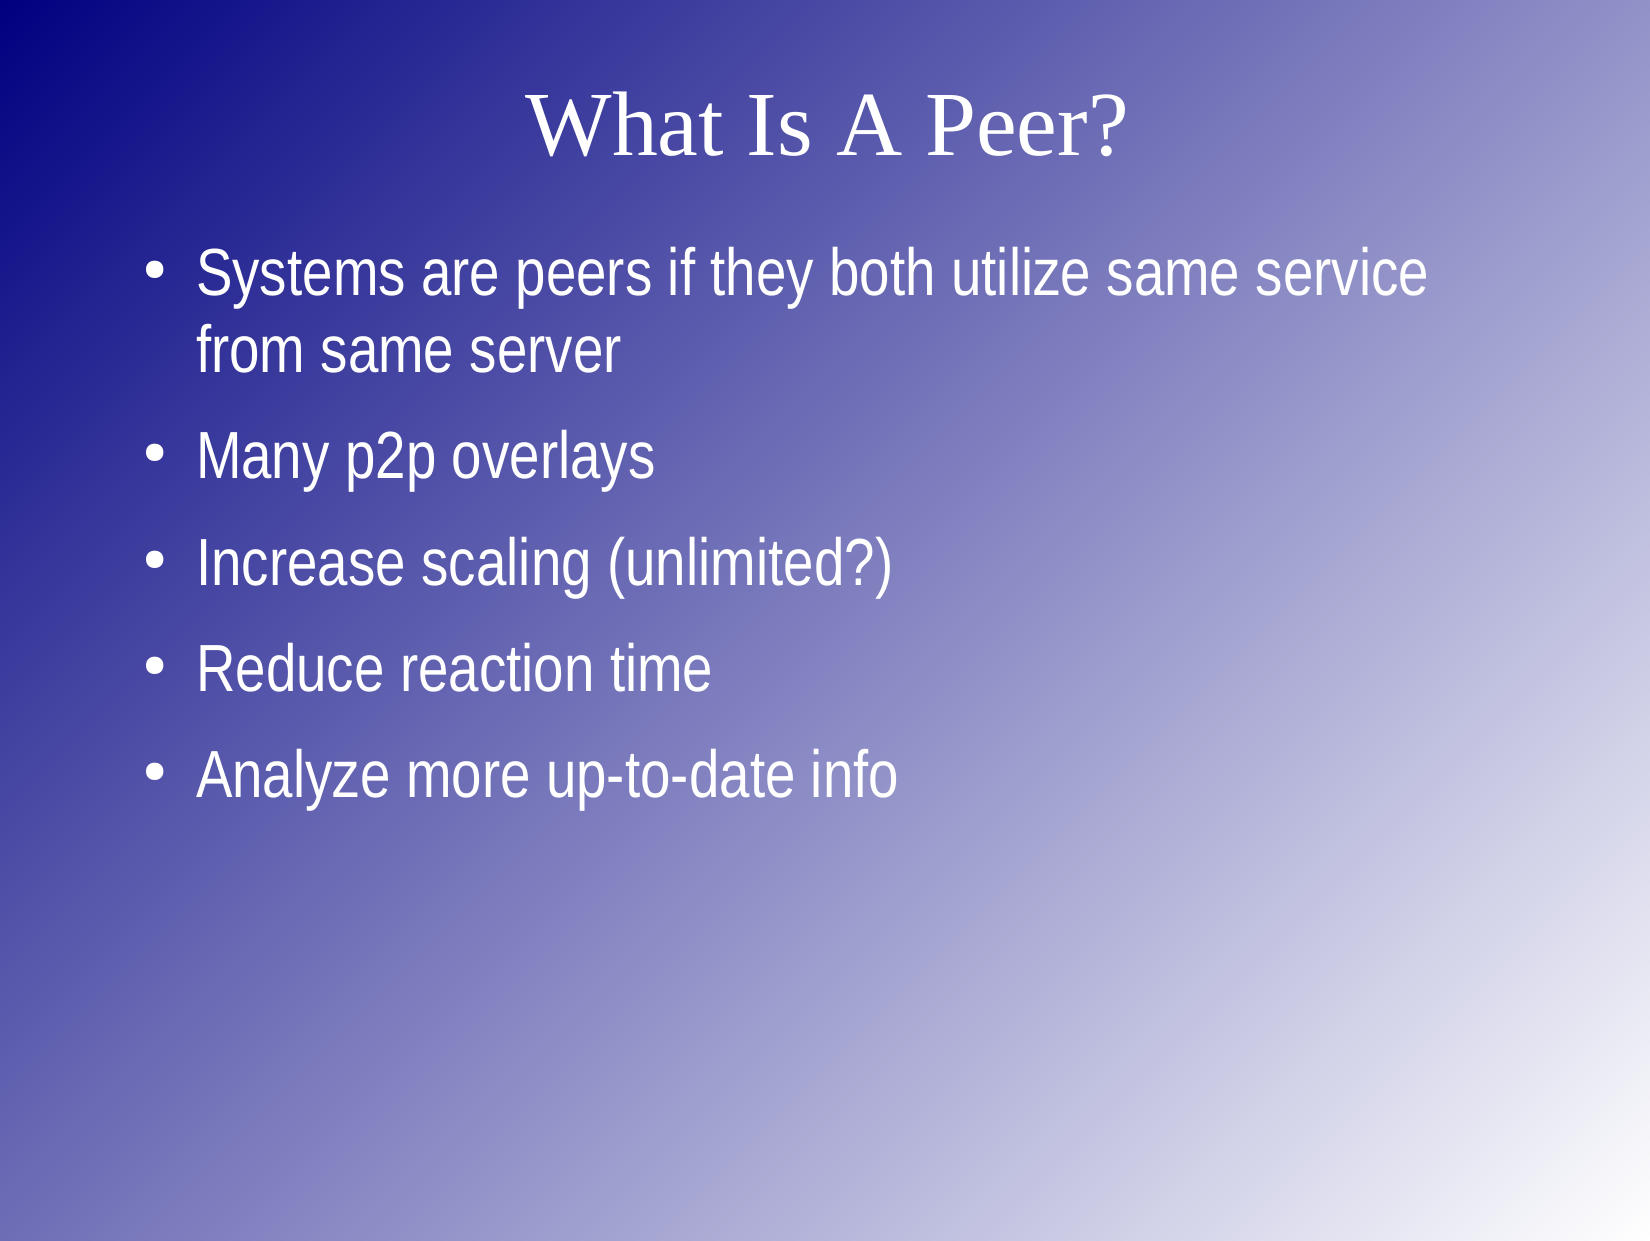

# What Is A Peer?
Systems are peers if they both utilize same service from same server
Many p2p overlays
Increase scaling (unlimited?)
Reduce reaction time
Analyze more up-to-date info